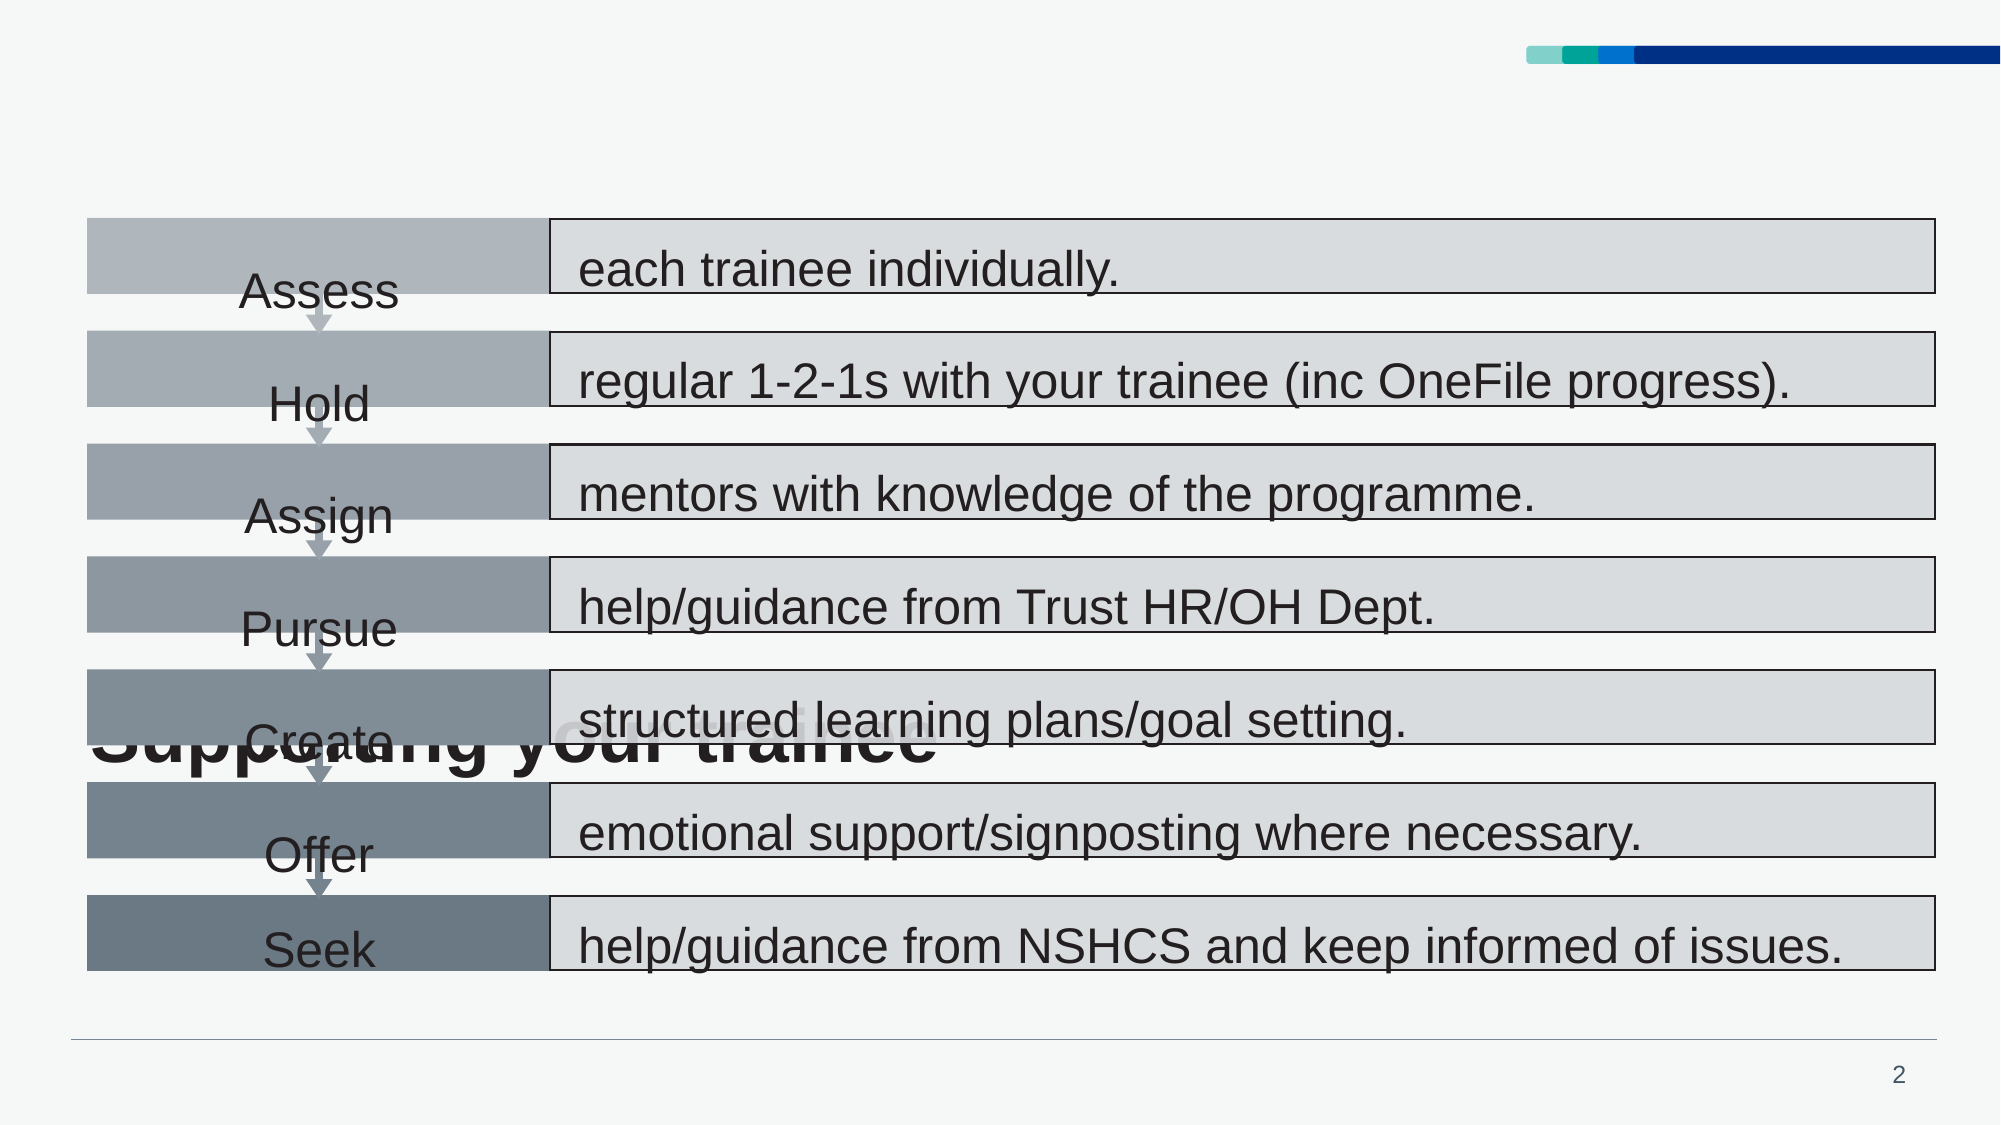

Assess
each trainee individually.
Hold
regular 1-2-1s with your trainee (inc OneFile progress).
Assign
mentors with knowledge of the programme.
Pursue
help/guidance from Trust HR/OH Dept.
Create
structured learning plans/goal setting.
Offer
emotional support/signposting where necessary.
Seek
help/guidance from NSHCS and keep informed of issues.
# Supporting your trainee